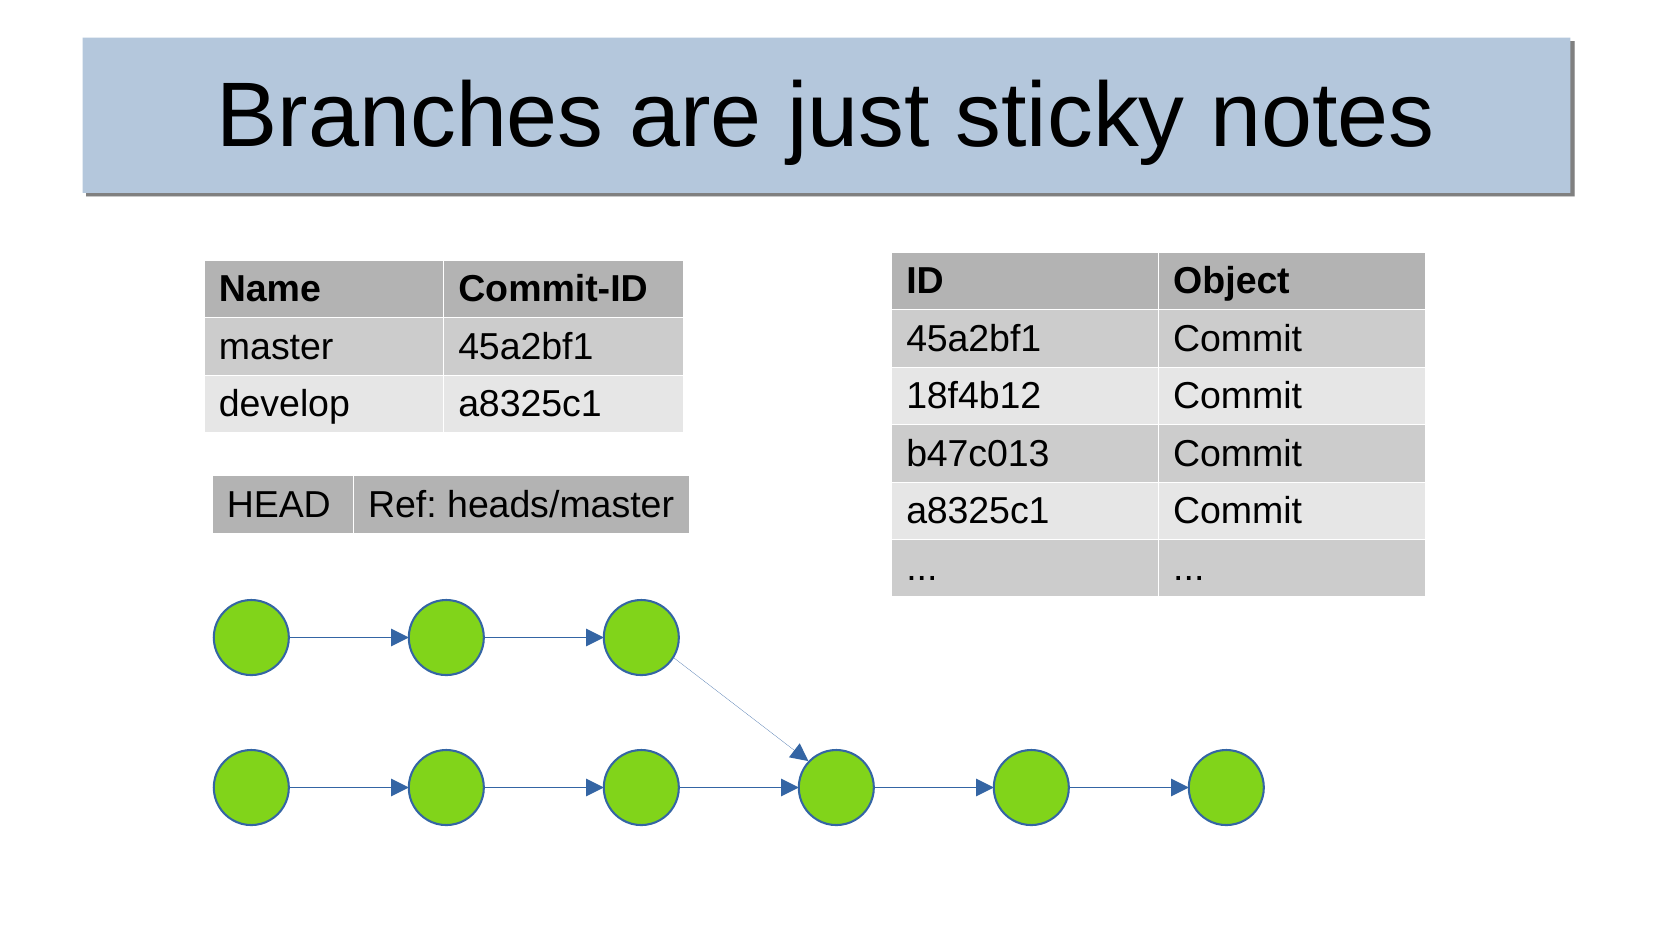

# Branches are just sticky notes
| ID | Object |
| --- | --- |
| 45a2bf1 | Commit |
| 18f4b12 | Commit |
| b47c013 | Commit |
| a8325c1 | Commit |
| ... | ... |
| Name | Commit-ID |
| --- | --- |
| master | 45a2bf1 |
| develop | a8325c1 |
| HEAD | Ref: heads/master |
| --- | --- |